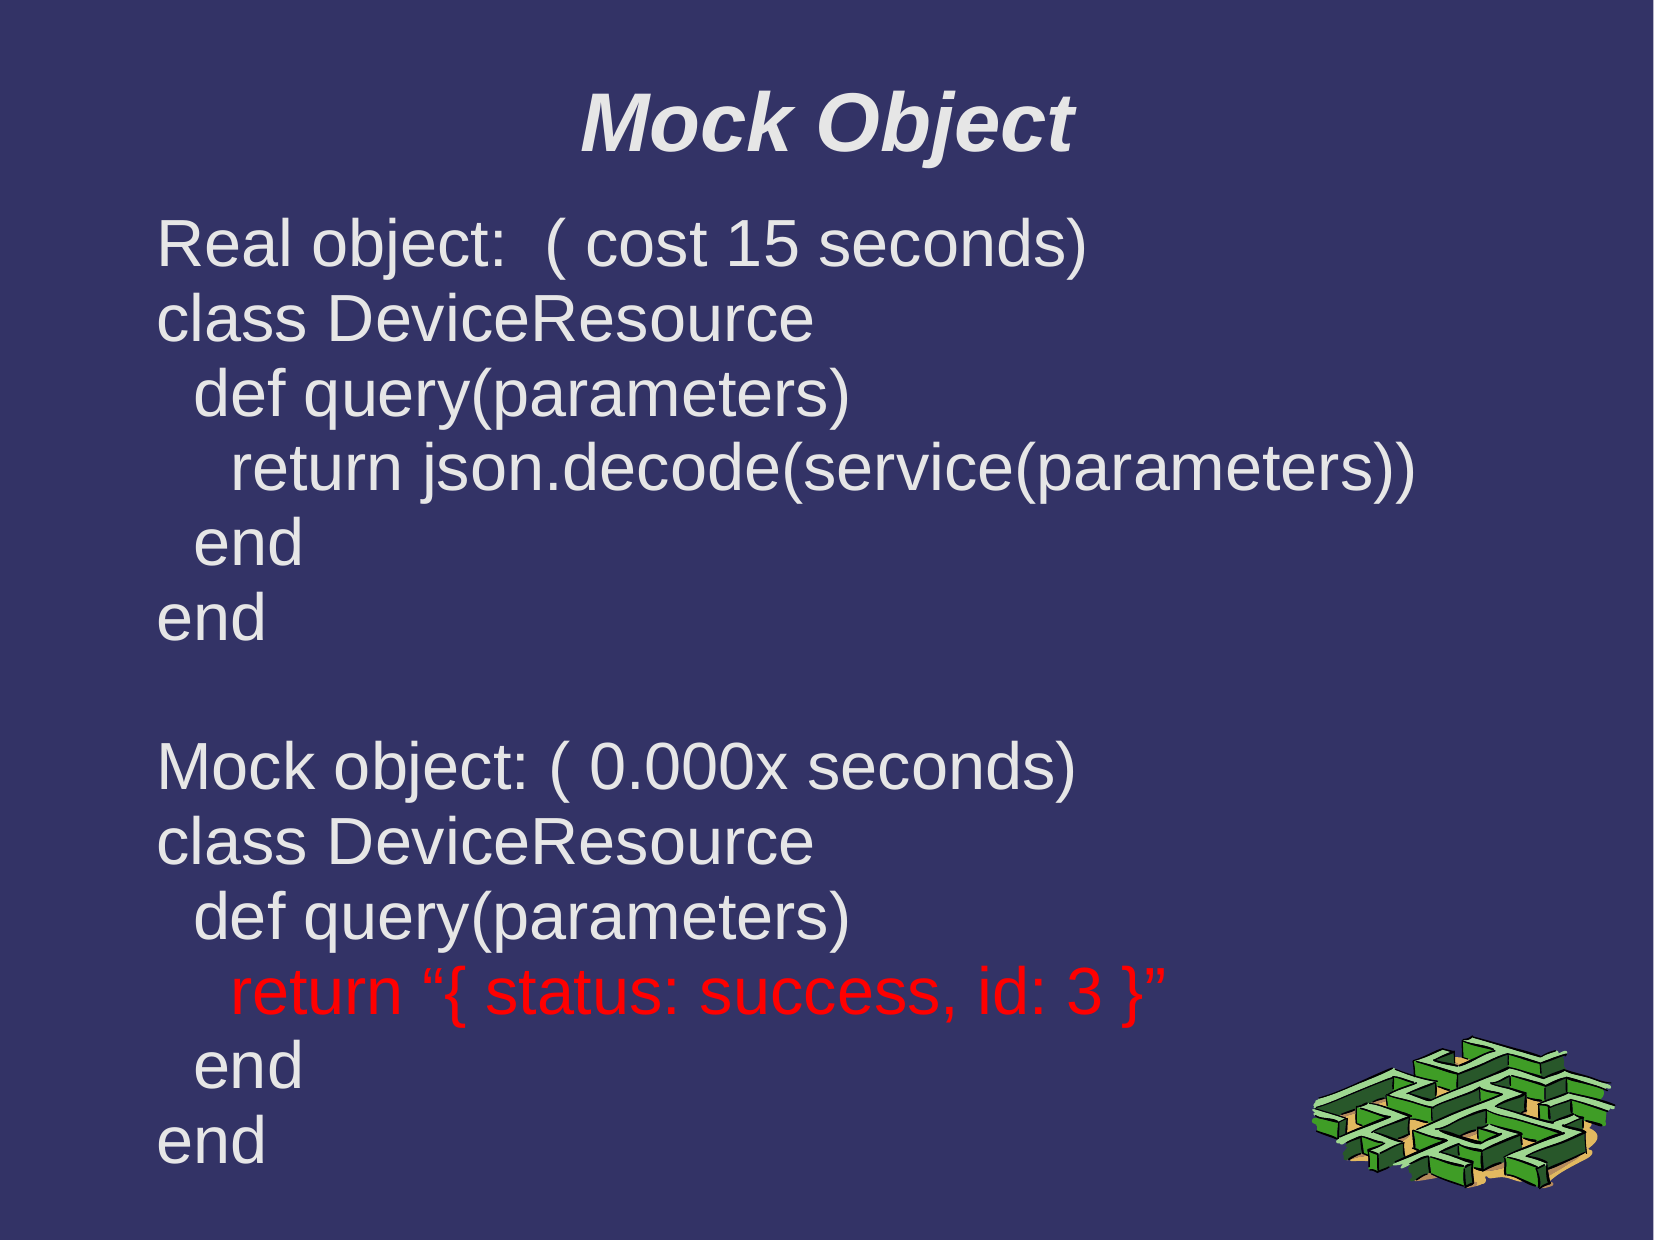

# Mock Object
Real object: ( cost 15 seconds)
class DeviceResource
 def query(parameters)
 return json.decode(service(parameters))
 end
end
Mock object: ( 0.000x seconds)
class DeviceResource
 def query(parameters)
 return “{ status: success, id: 3 }”
 end
end